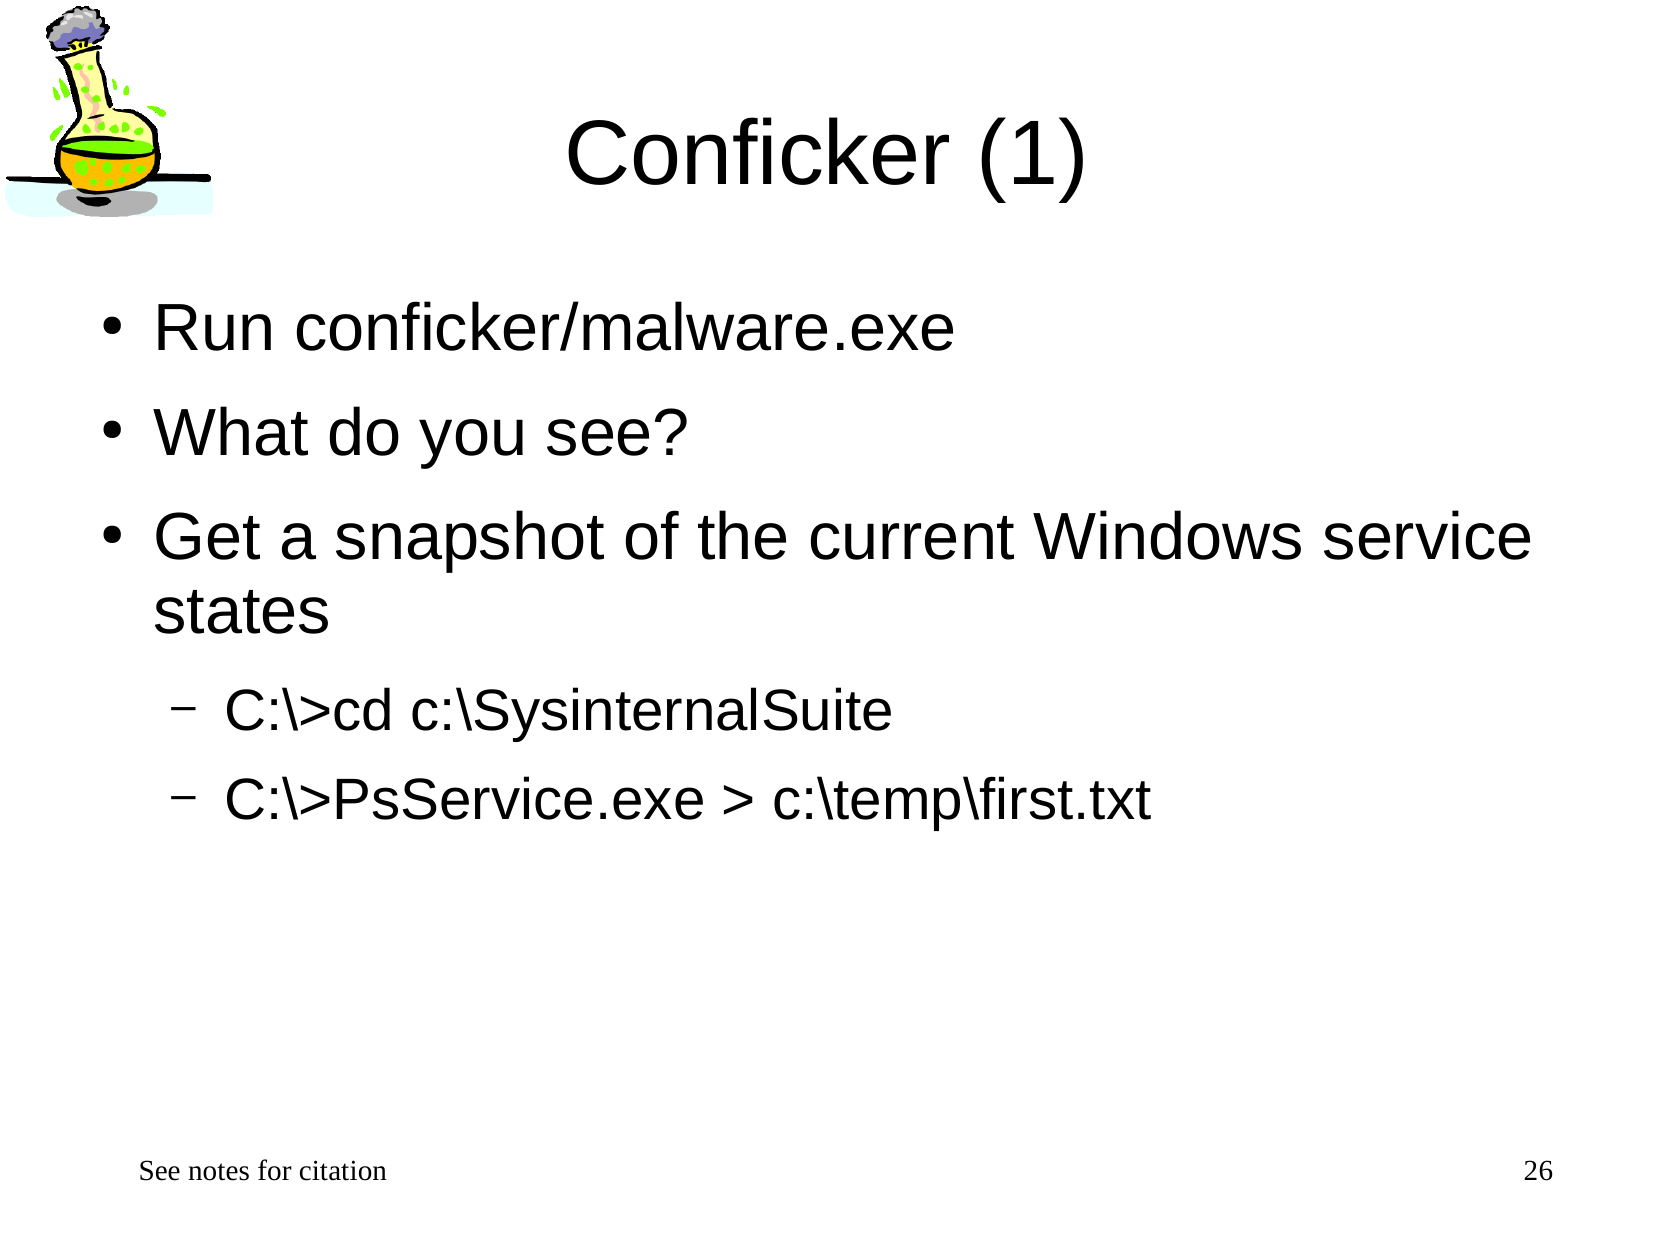

# Conficker (1)
Run conficker/malware.exe
What do you see?
Get a snapshot of the current Windows service states
C:\>cd c:\SysinternalSuite
C:\>PsService.exe > c:\temp\first.txt
See notes for citation
26